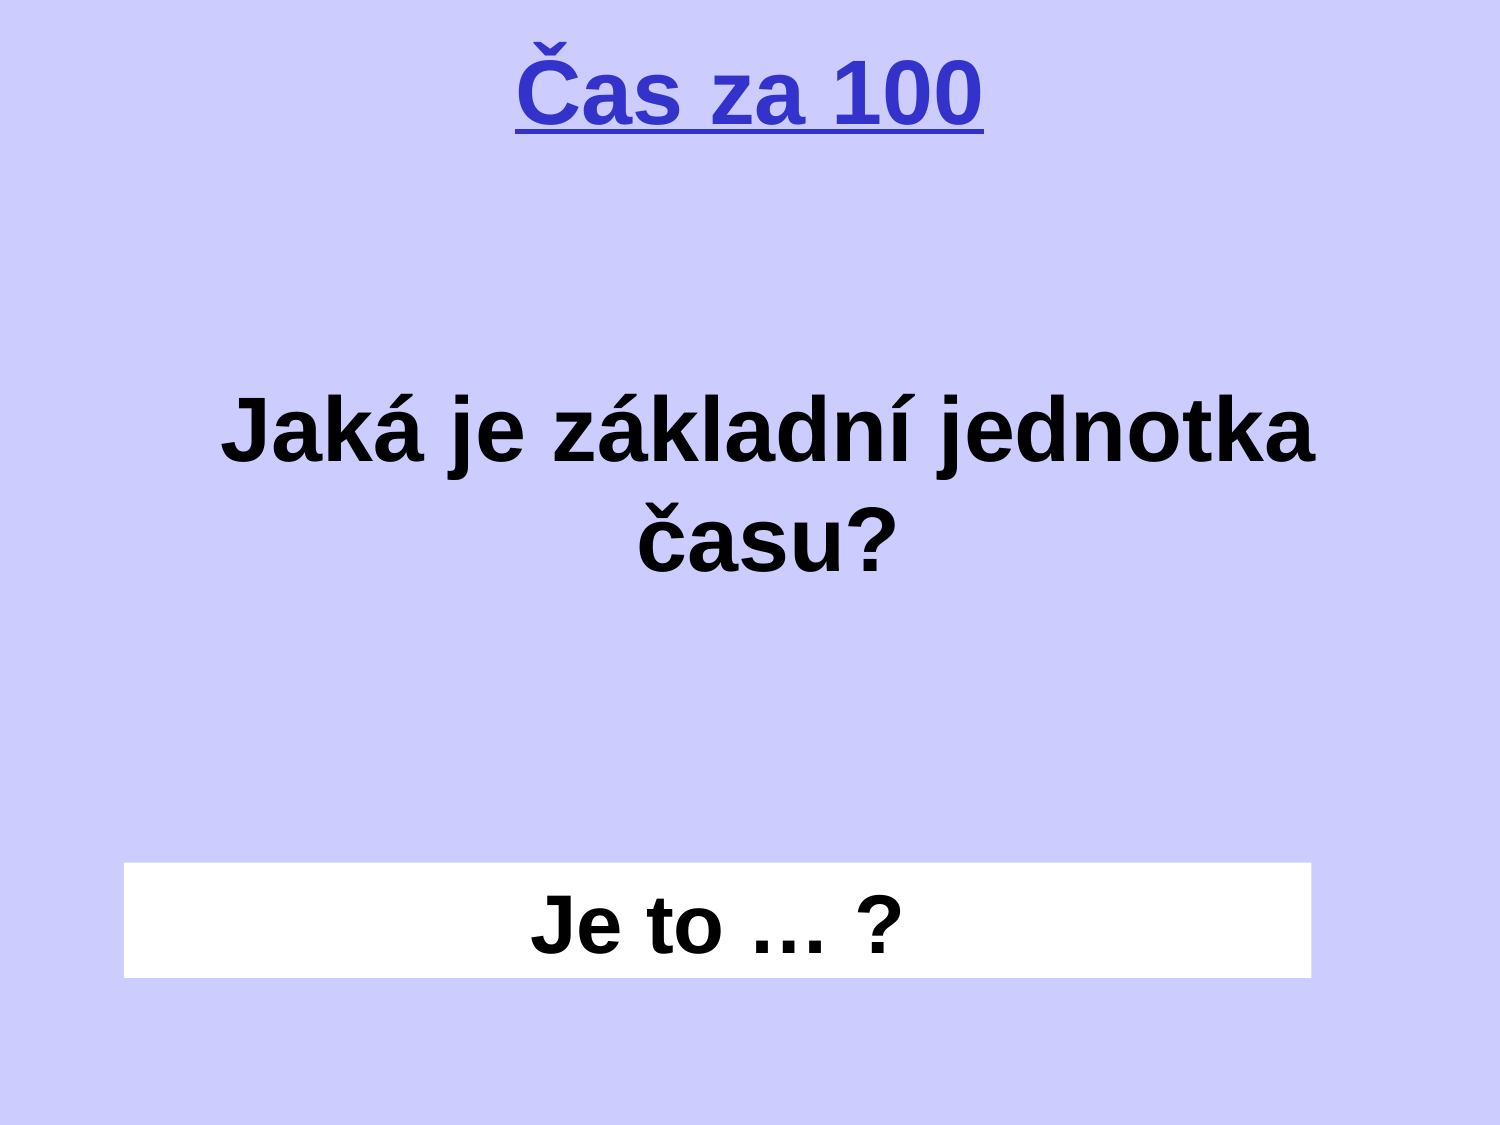

Čas za 100
Jaká je základní jednotka času?
Je to … ?